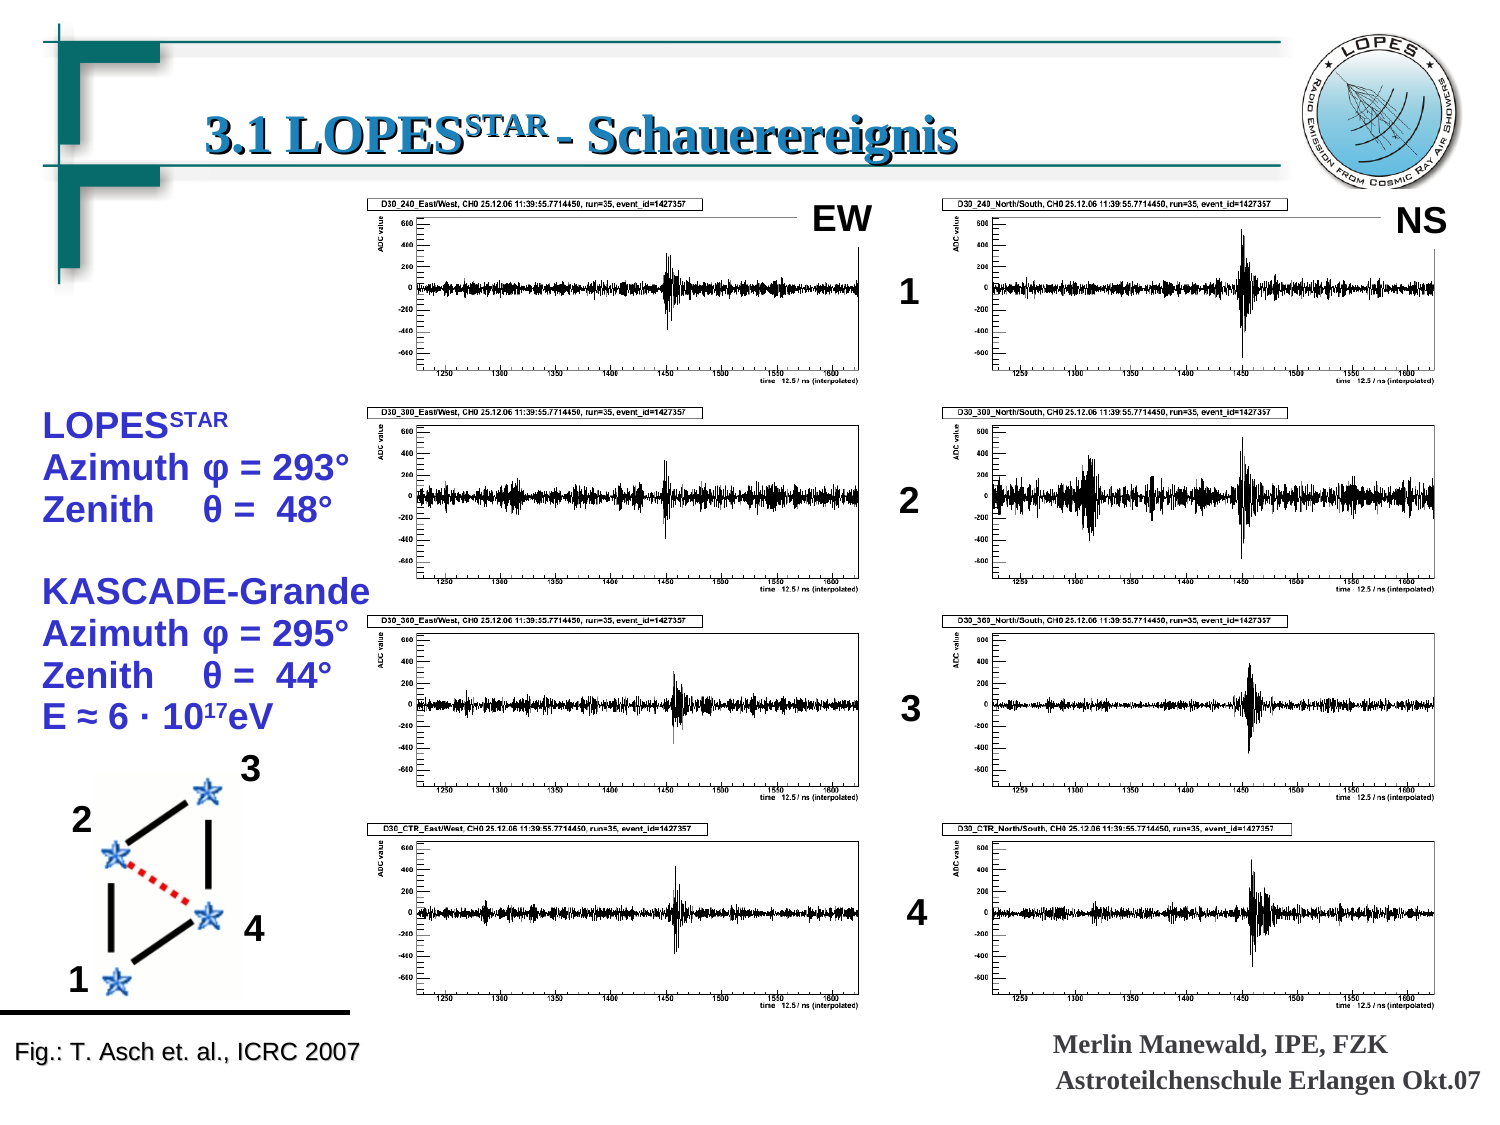

3.1 LOPESSTAR - Schauerereignis
EW
NS
1
LOPESSTAR
Azimuth	 φ = 293°
Zenith 	 θ = 48°
2
KASCADE-Grande
Azimuth	 φ = 295°
Zenith 	 θ = 44°
E ≈ 6 · 1017eV
3
3
2
4
1
4
Fig.: T. Asch et. al., ICRC 2007